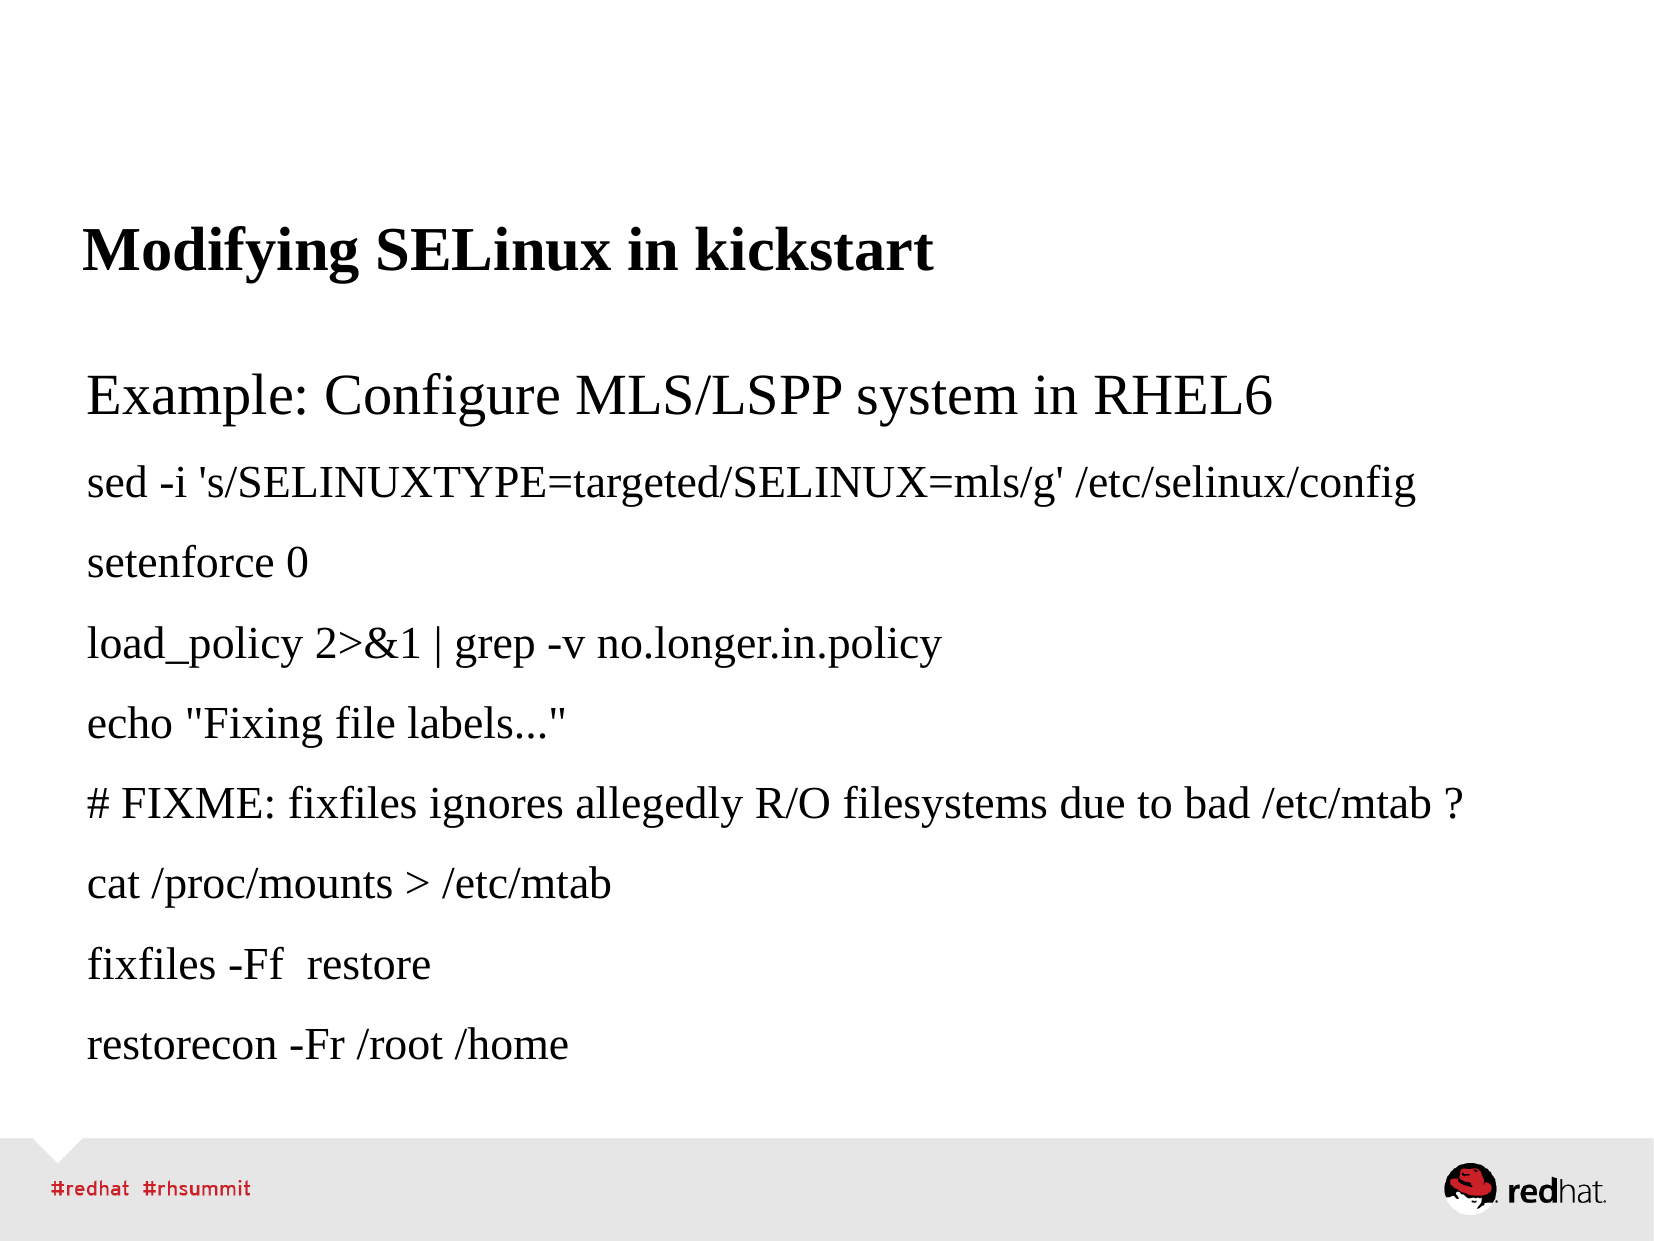

# Modifying SELinux in kickstart
Example: Configure MLS/LSPP system in RHEL6
sed -i 's/SELINUXTYPE=targeted/SELINUX=mls/g' /etc/selinux/config
setenforce 0
load_policy 2>&1 | grep -v no.longer.in.policy
echo "Fixing file labels..."
# FIXME: fixfiles ignores allegedly R/O filesystems due to bad /etc/mtab ?
cat /proc/mounts > /etc/mtab
fixfiles -Ff restore
restorecon -Fr /root /home